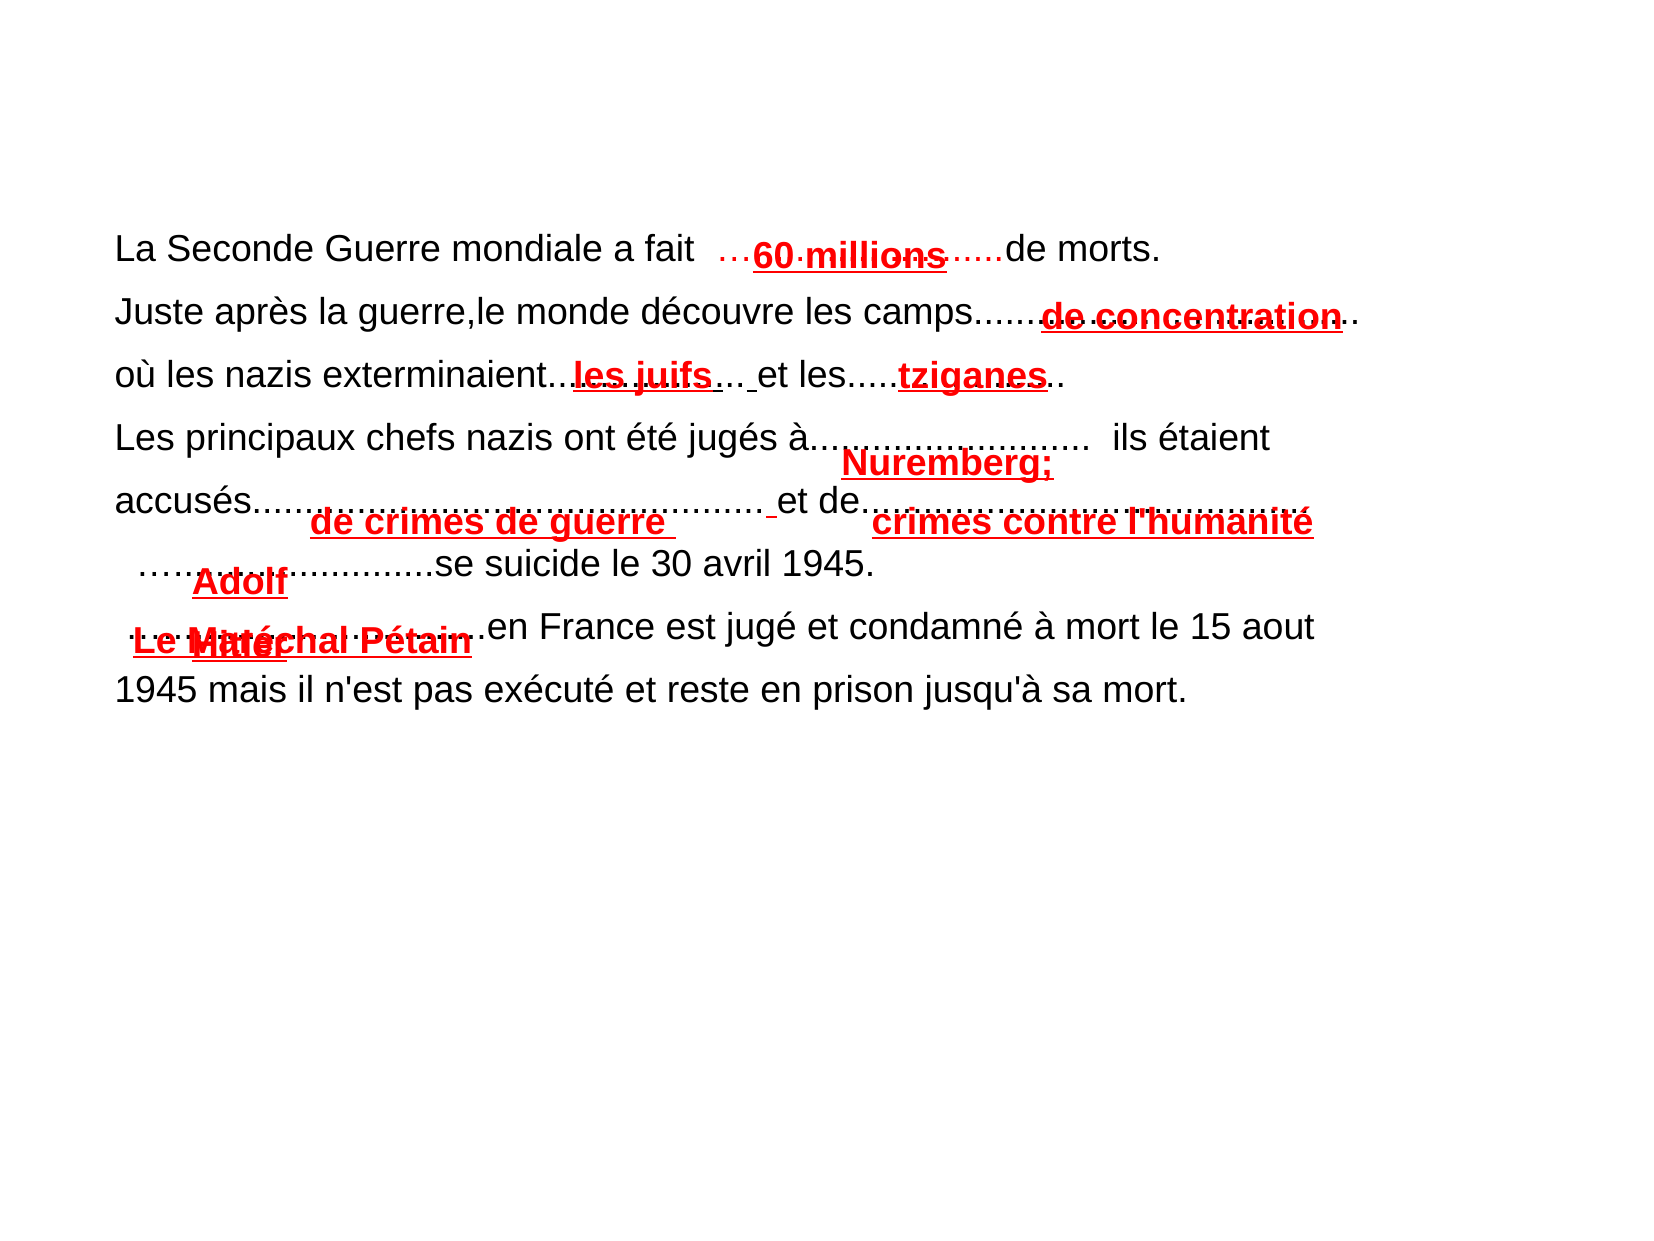

La Seconde Guerre mondiale a fait …........................de morts.
Juste après la guerre,le monde découvre les camps..................................... où les nazis exterminaient................... et les.....................
Les principaux chefs nazis ont été jugés à........................... ils étaient accusés................................................. et de...........................................
 ….........................se suicide le 30 avril 1945.
 …...............................en France est jugé et condamné à mort le 15 aout 1945 mais il n'est pas exécuté et reste en prison jusqu'à sa mort.
60 millions
de concentration
tziganes
les juifs
Nuremberg;
de crimes de guerre
crimes contre l'humanité
Adolf Hitler
Le Maréchal Pétain